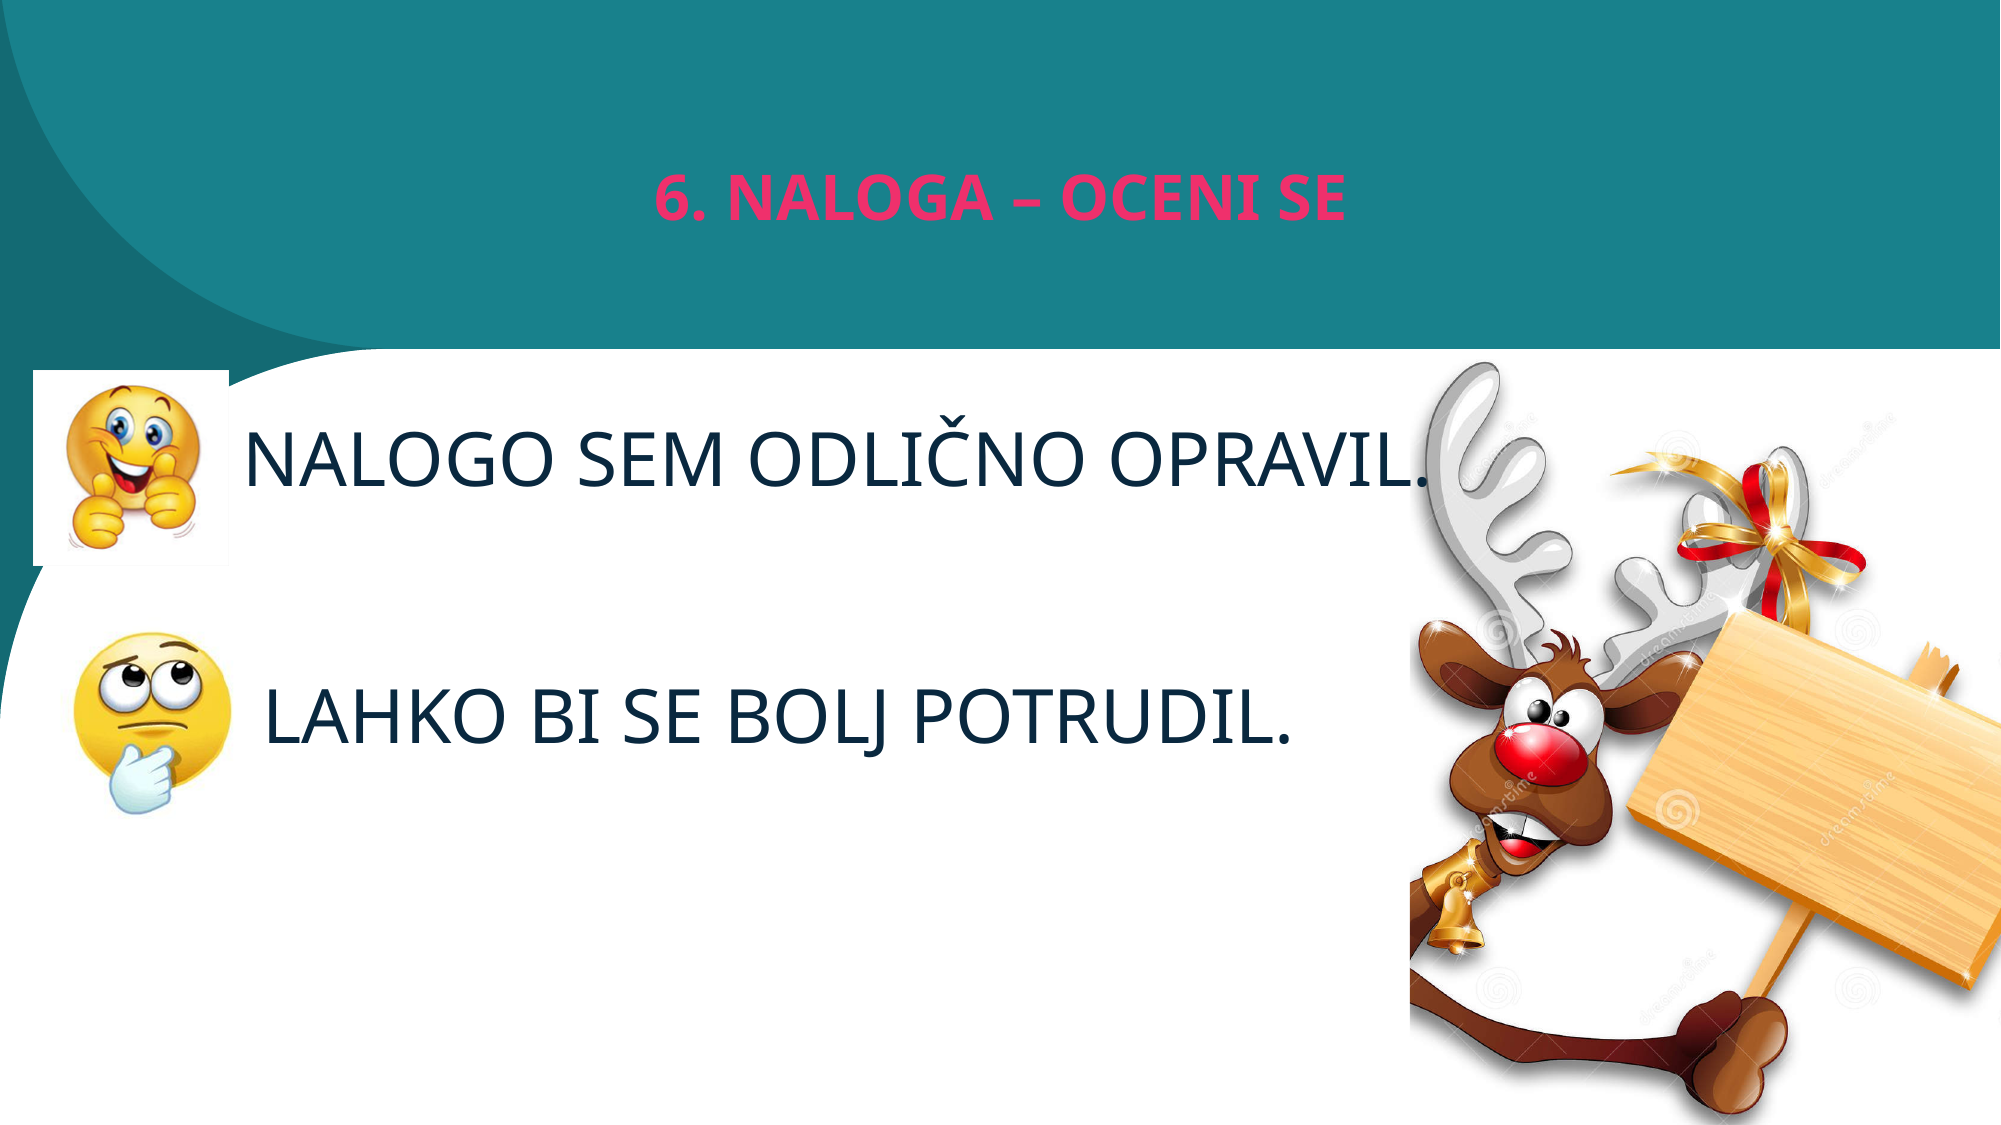

# 6. NALOGA – OCENI SE
 NALOGO SEM ODLIČNO OPRAVIL.
 LAHKO BI SE BOLJ POTRUDIL.